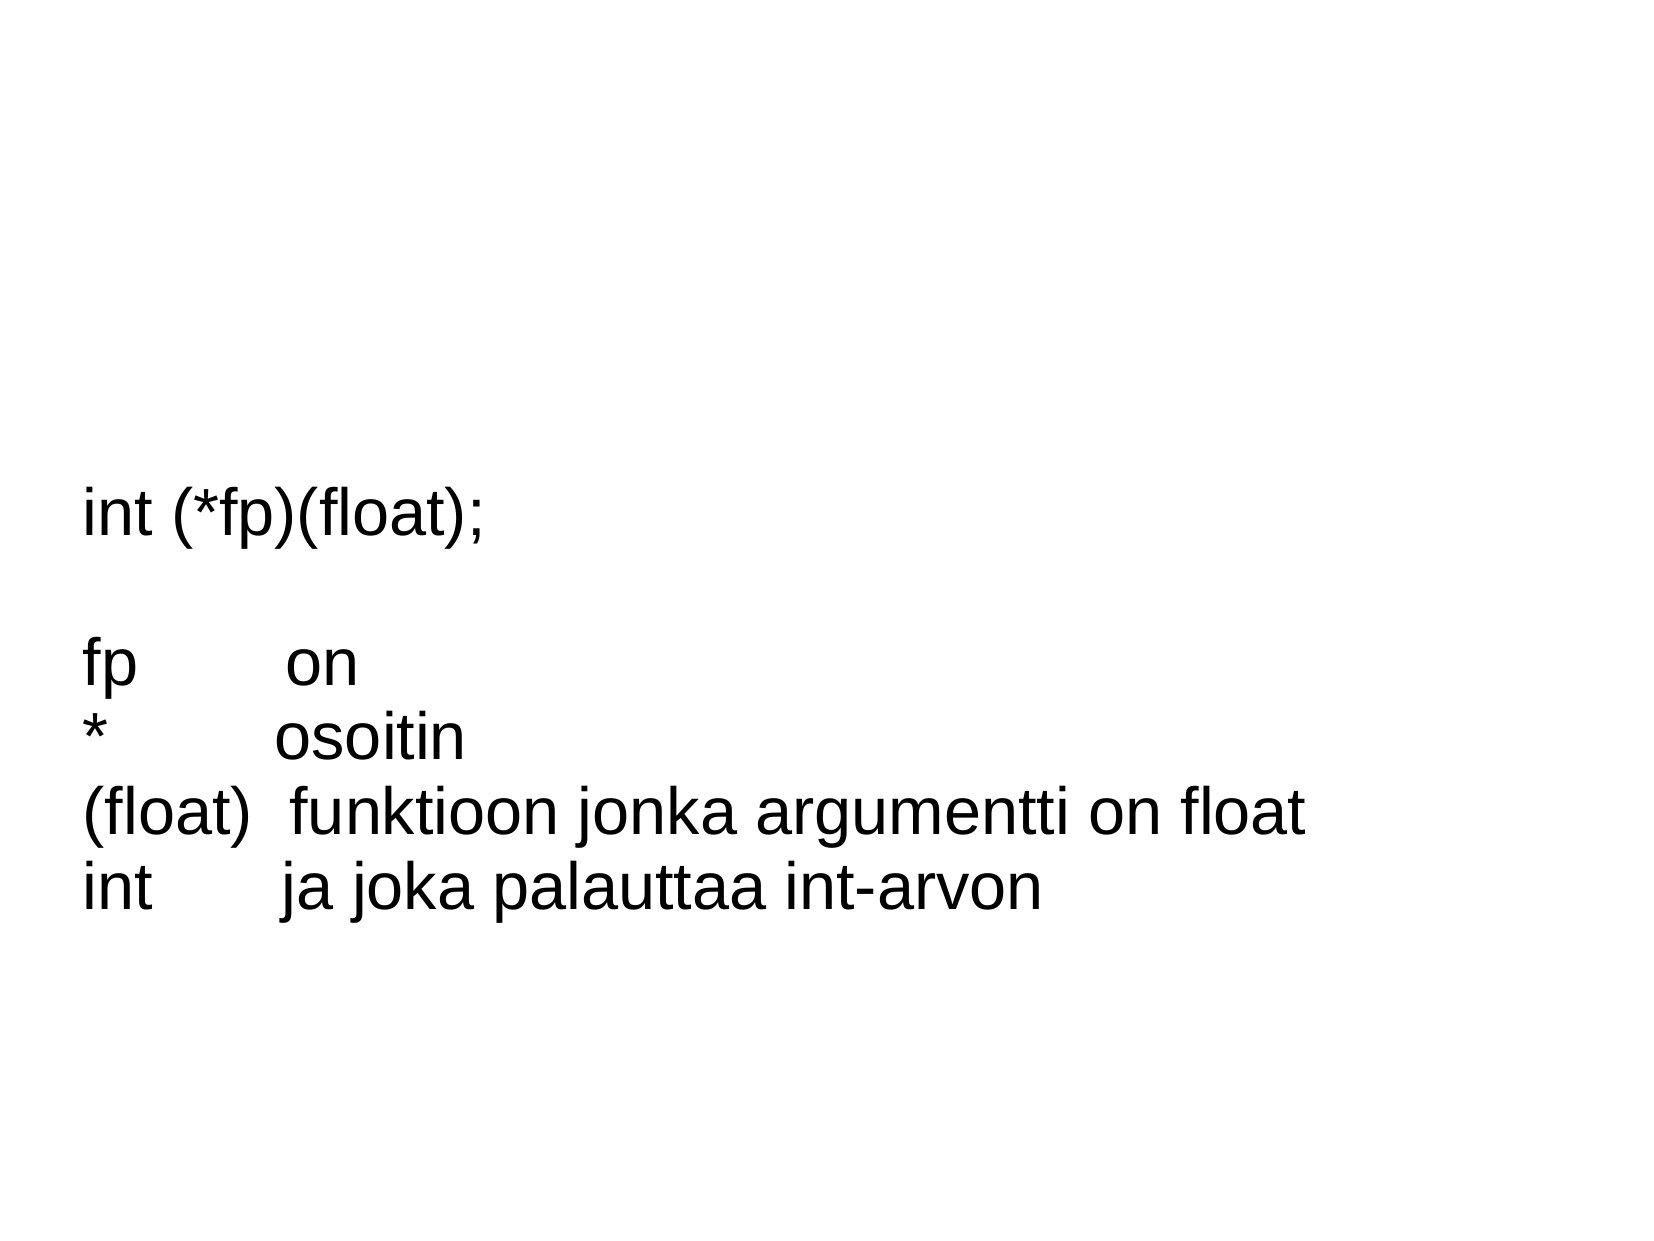

int (*fp)(float);
fp on
* osoitin
(float) funktioon jonka argumentti on float
int ja joka palauttaa int-arvon